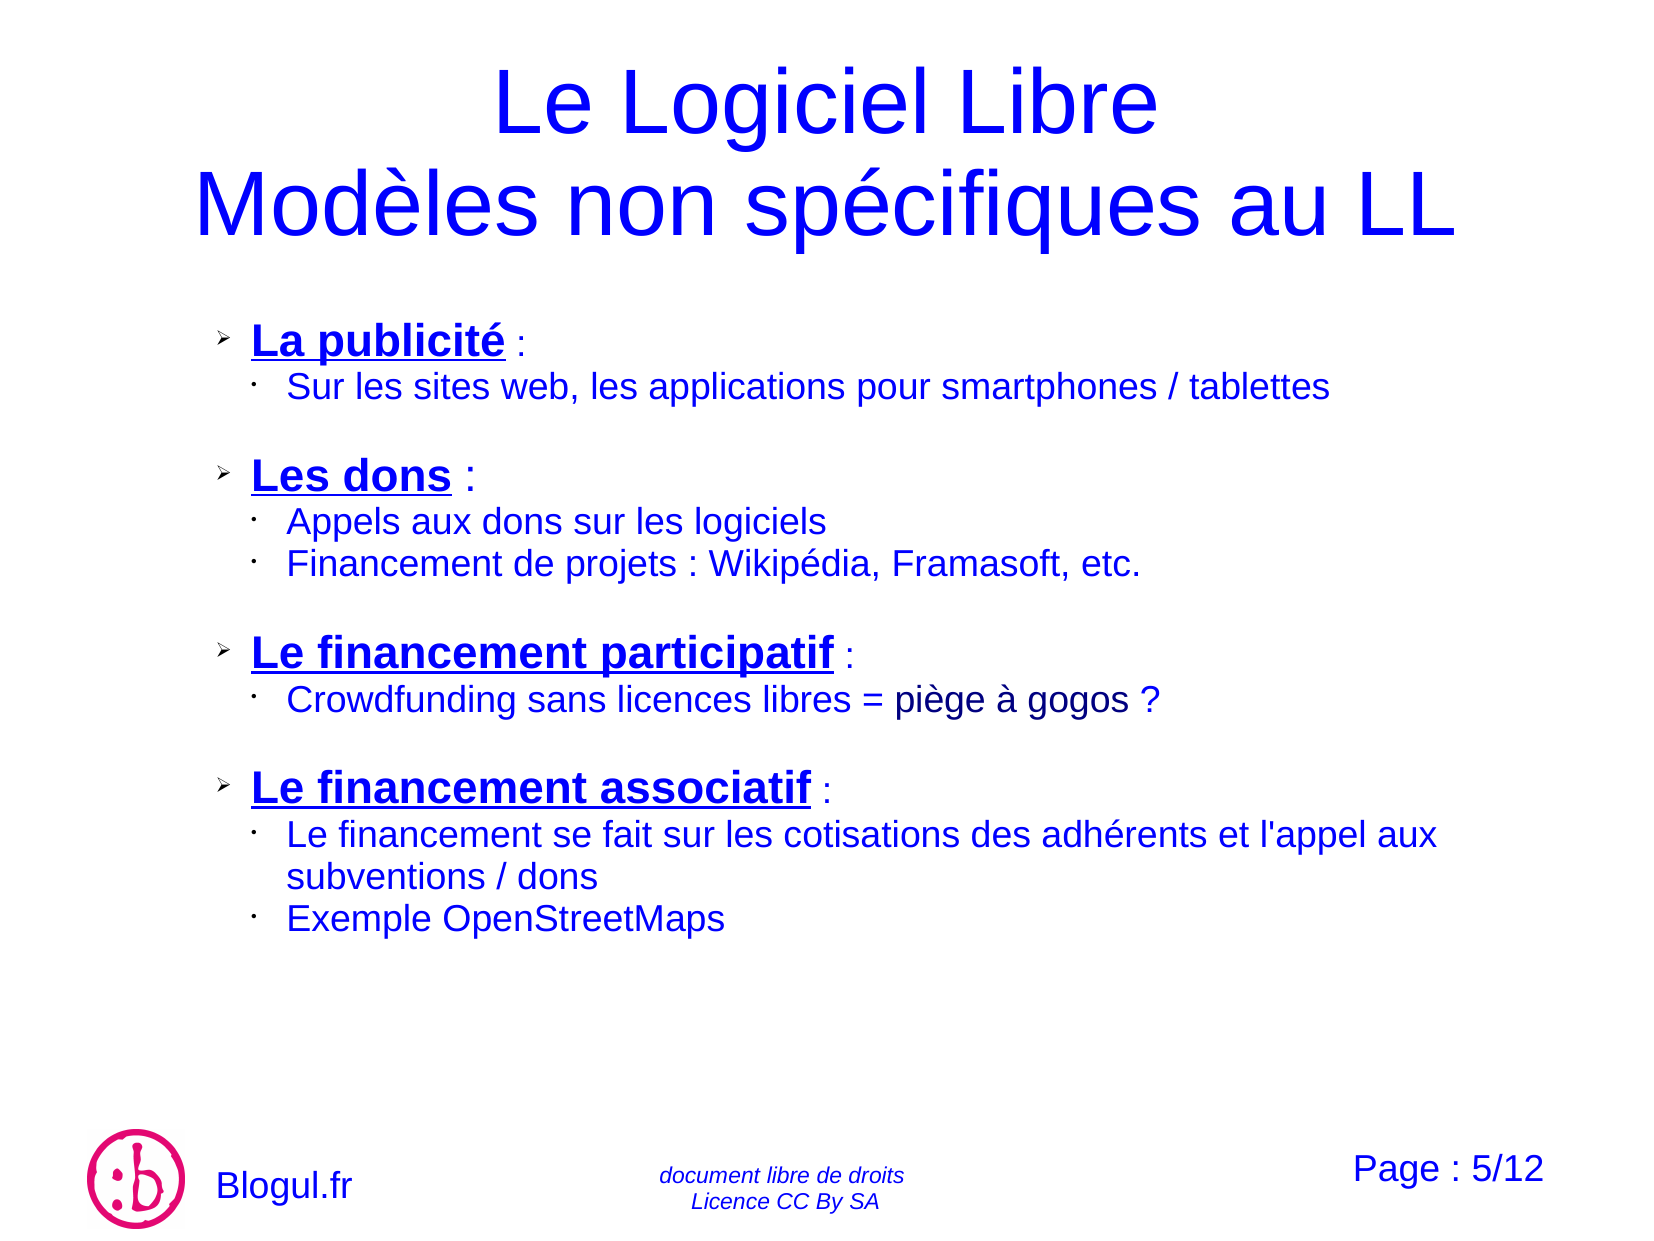

# Le Logiciel Libre Modèles non spécifiques au LL
La publicité :
Sur les sites web, les applications pour smartphones / tablettes
Les dons :
Appels aux dons sur les logiciels
Financement de projets : Wikipédia, Framasoft, etc.
Le financement participatif :
Crowdfunding sans licences libres = piège à gogos ?
Le financement associatif :
Le financement se fait sur les cotisations des adhérents et l'appel aux subventions / dons
Exemple OpenStreetMaps